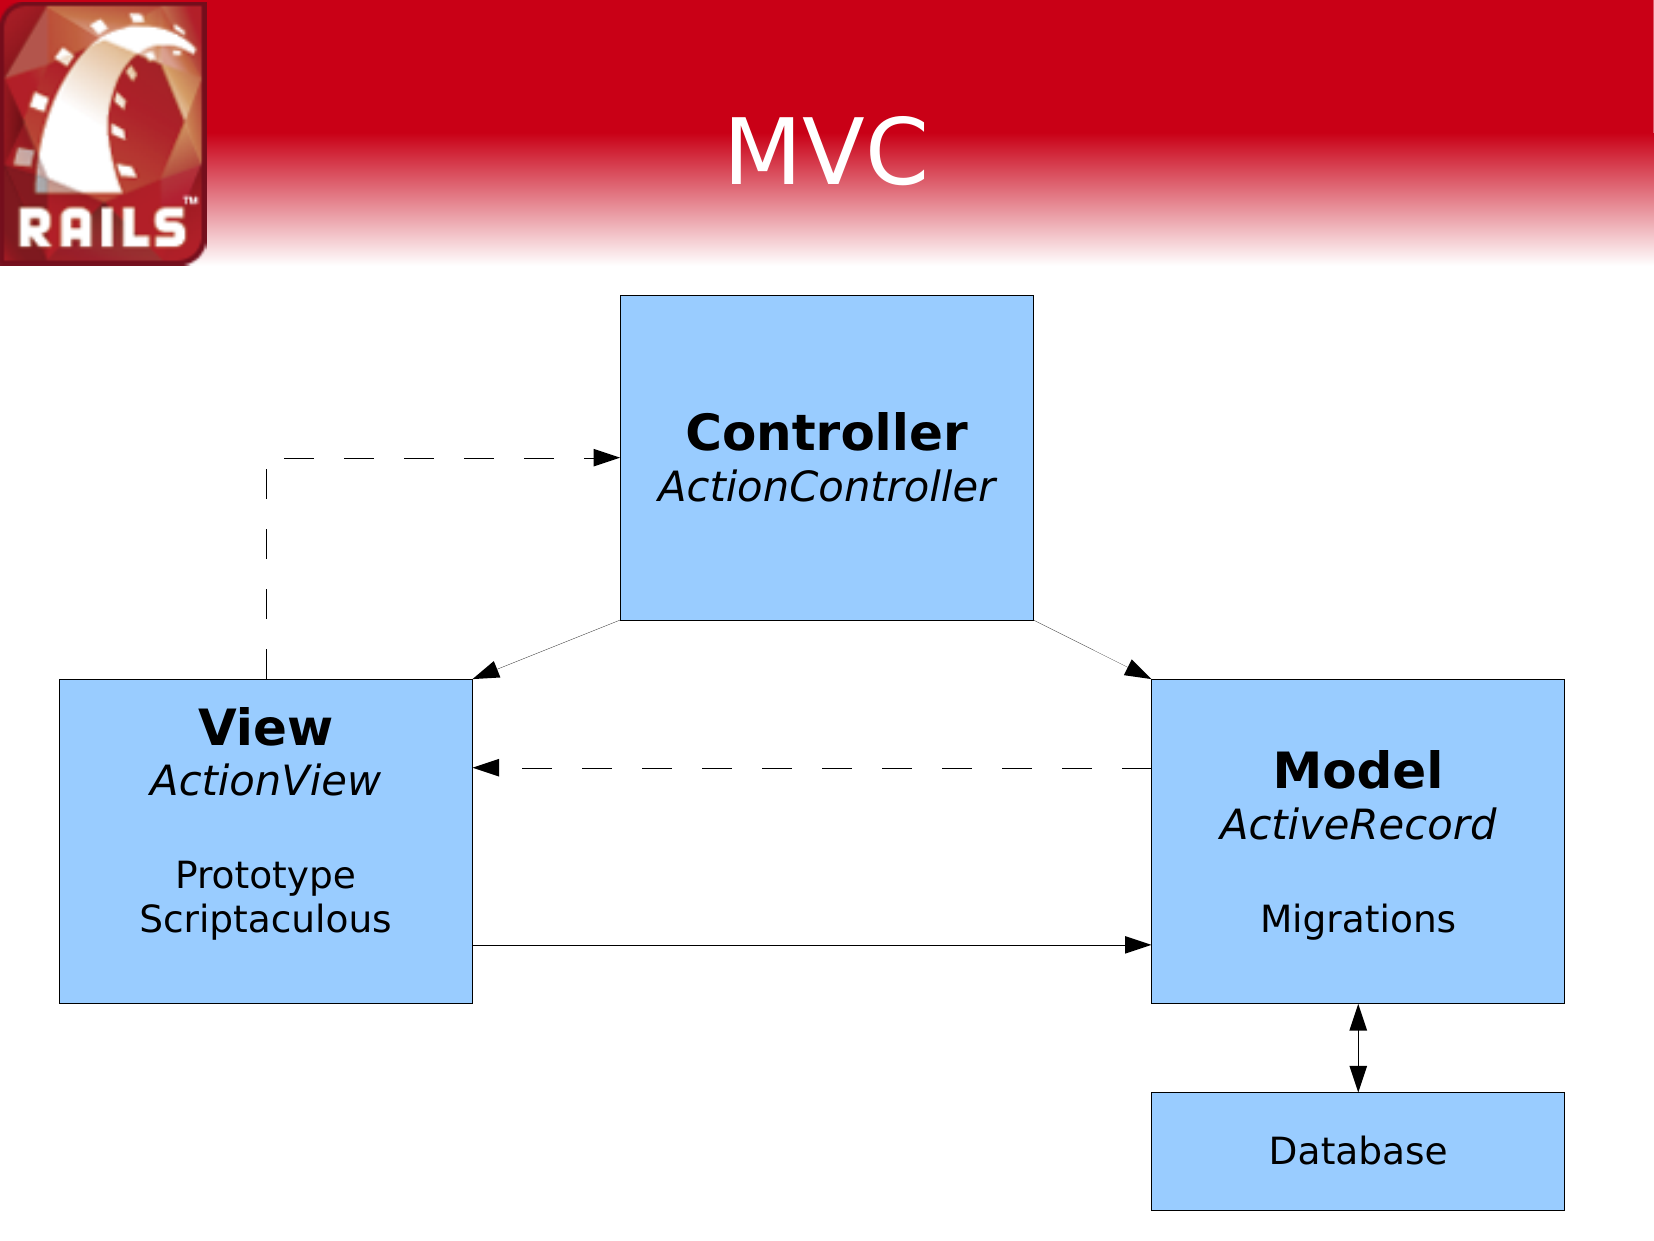

# MVC
Controller
ActionController
View
ActionView
Prototype
Scriptaculous
Model
ActiveRecord
Migrations
Database